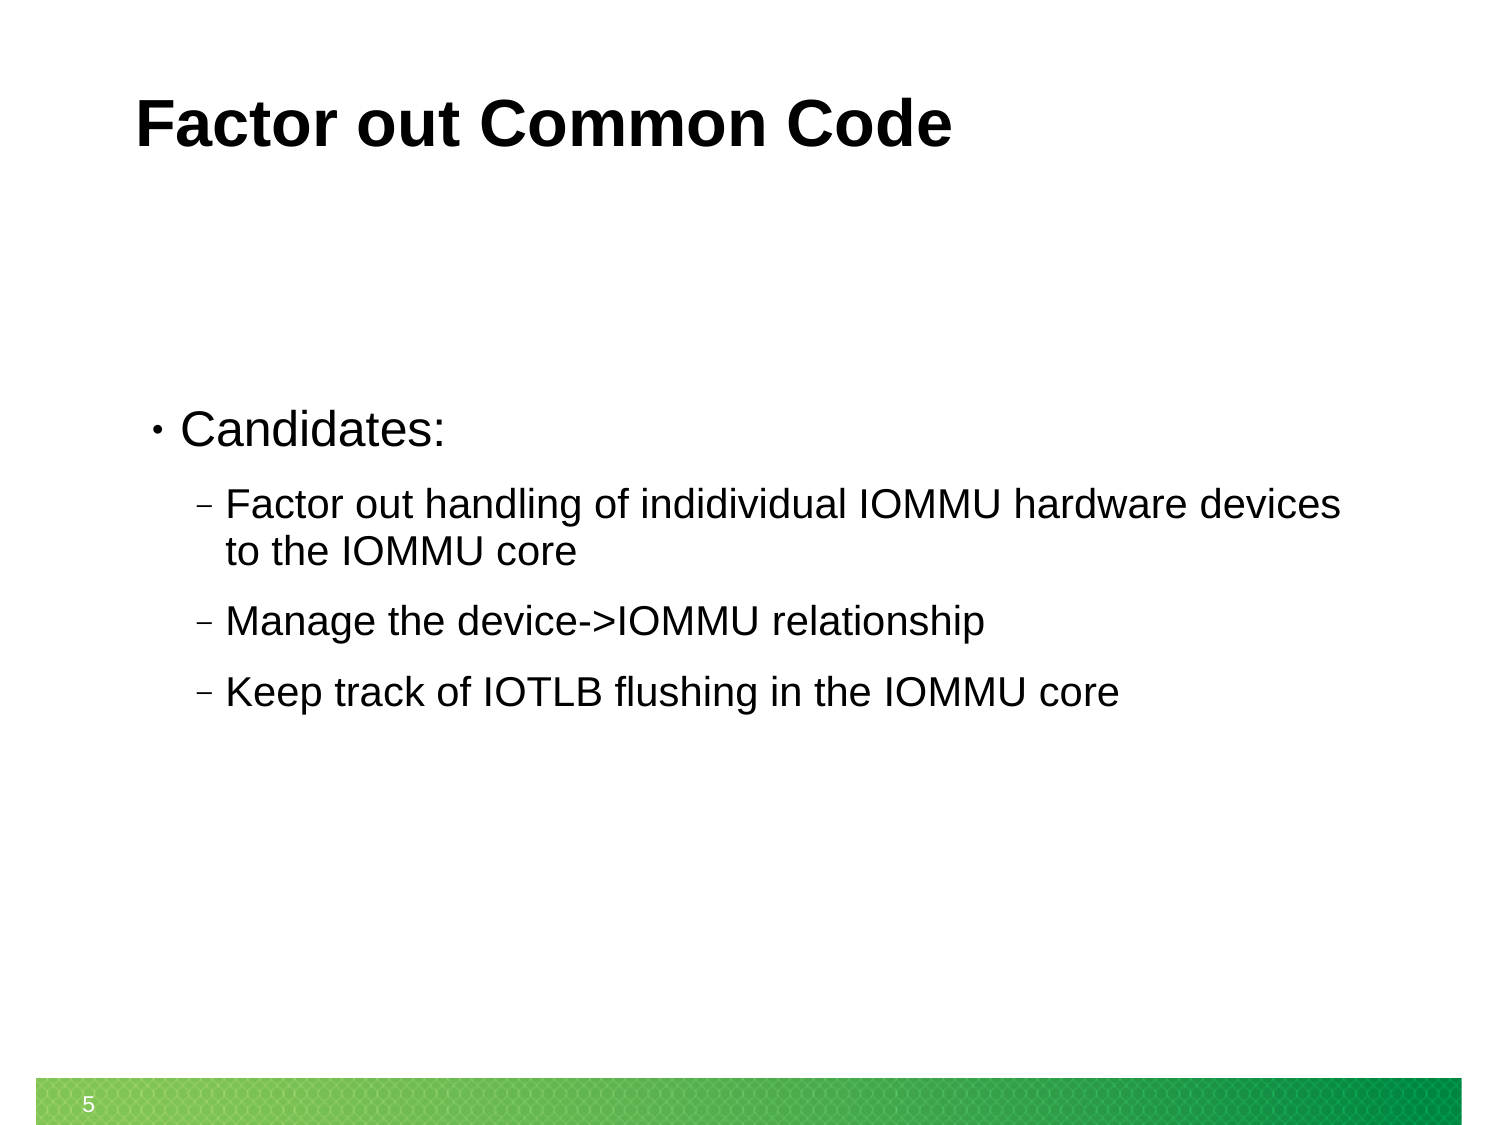

# Factor out Common Code
Candidates:
Factor out handling of indidividual IOMMU hardware devices to the IOMMU core
Manage the device->IOMMU relationship
Keep track of IOTLB flushing in the IOMMU core